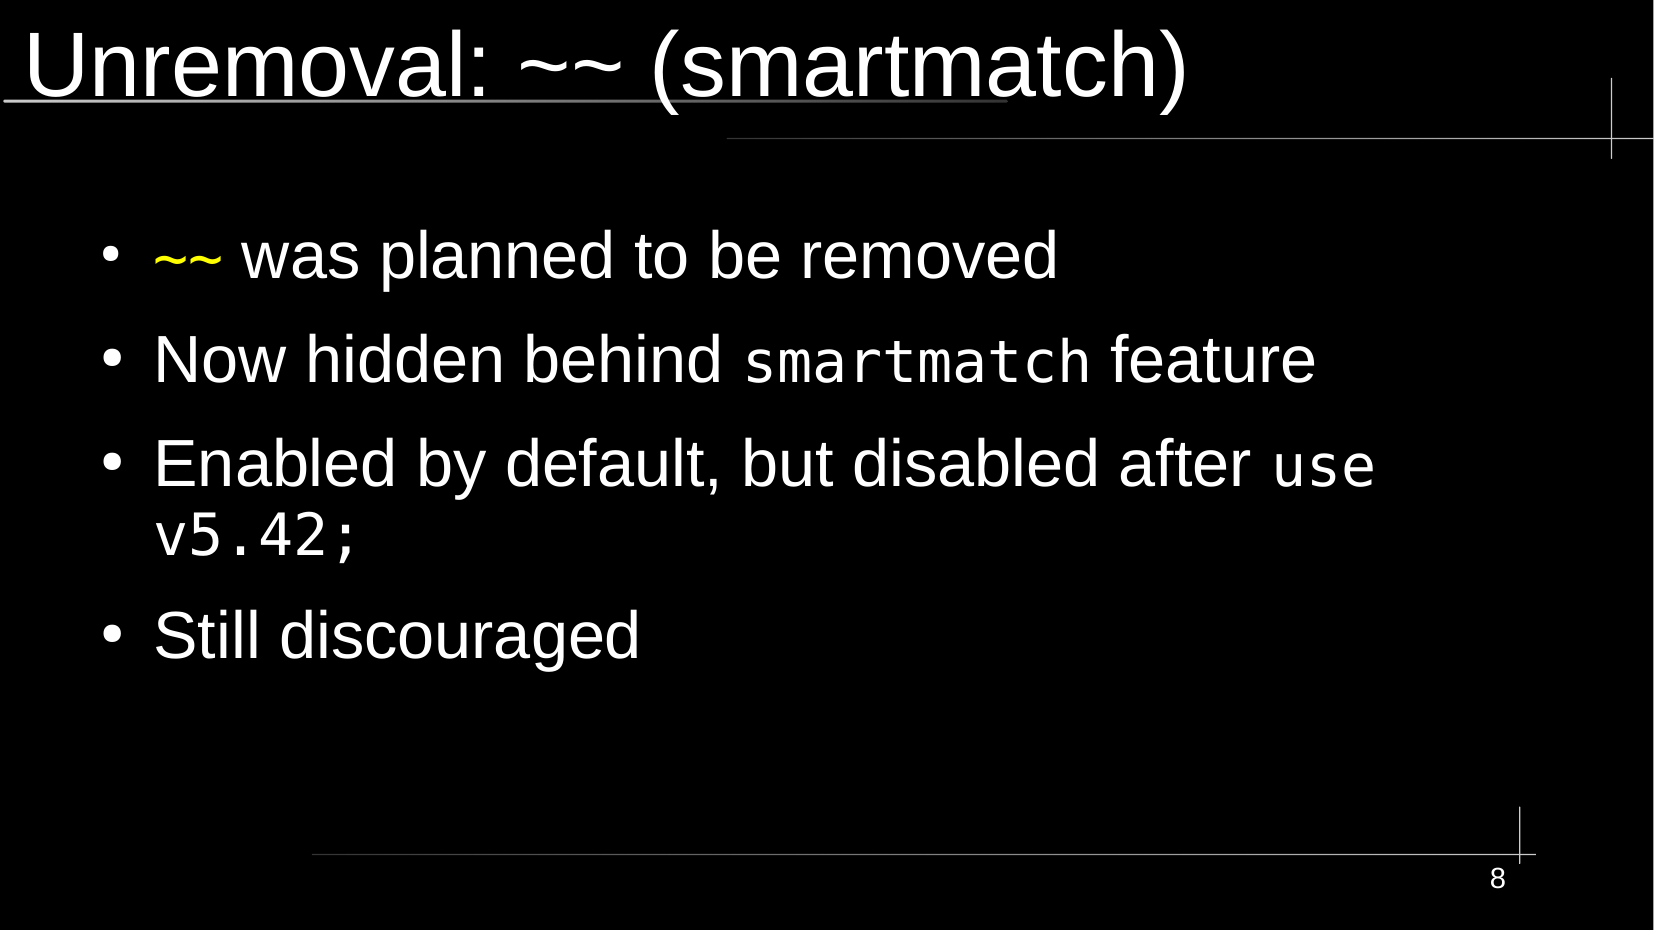

# Unremoval: ~~ (smartmatch)
~~ was planned to be removed
Now hidden behind smartmatch feature
Enabled by default, but disabled after use v5.42;
Still discouraged
8